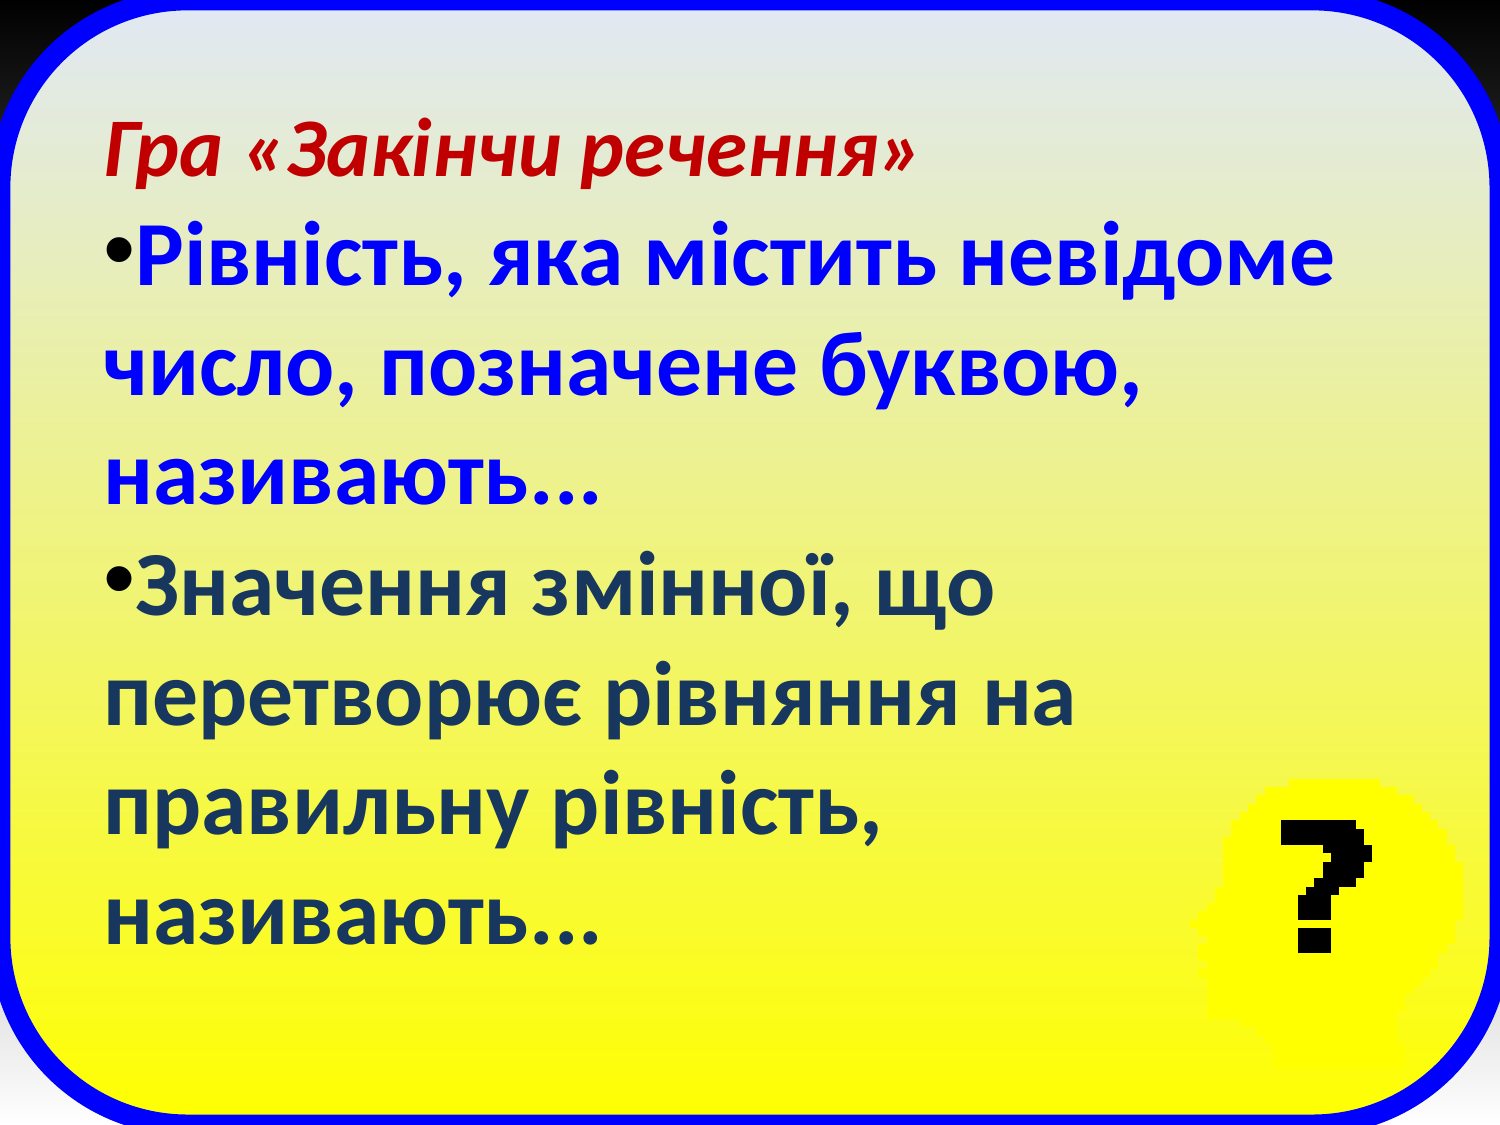

Гра «Закінчи речення»
Рівність, яка містить невідоме число, позначене буквою, називають...
Значення змінної, що перетворює рівняння на правильну рівність,
називають...